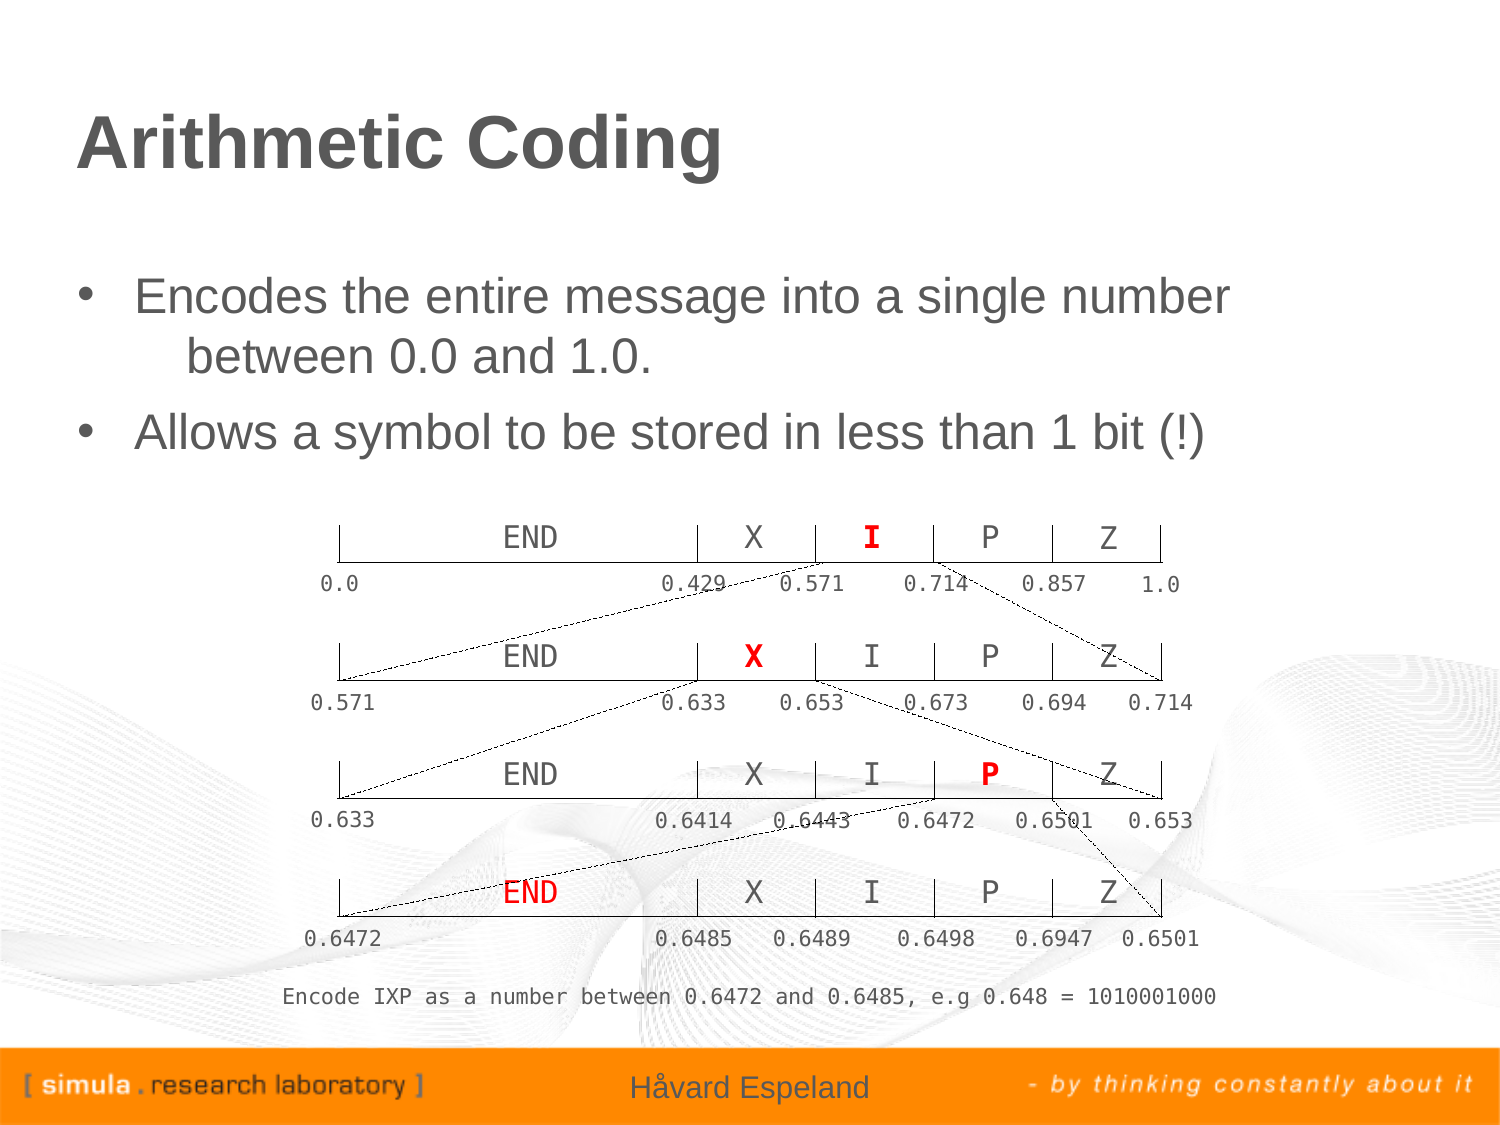

# Arithmetic Coding
Encodes the entire message into a single number between 0.0 and 1.0.
Allows a symbol to be stored in less than 1 bit (!)
END
X
I
P
Z
0.0
0.429
0.571
0.714
0.857
1.0
END
X
I
P
Z
0.571
0.633
0.653
0.673
0.694
0.714
END
X
I
P
Z
0.633
0.6414
0.6443
0.6472
0.6501
0.653
END
X
I
P
Z
0.6472
0.6485
0.6489
0.6498
0.6947
0.6501
Encode IXP as a number between 0.6472 and 0.6485, e.g 0.648 = 1010001000